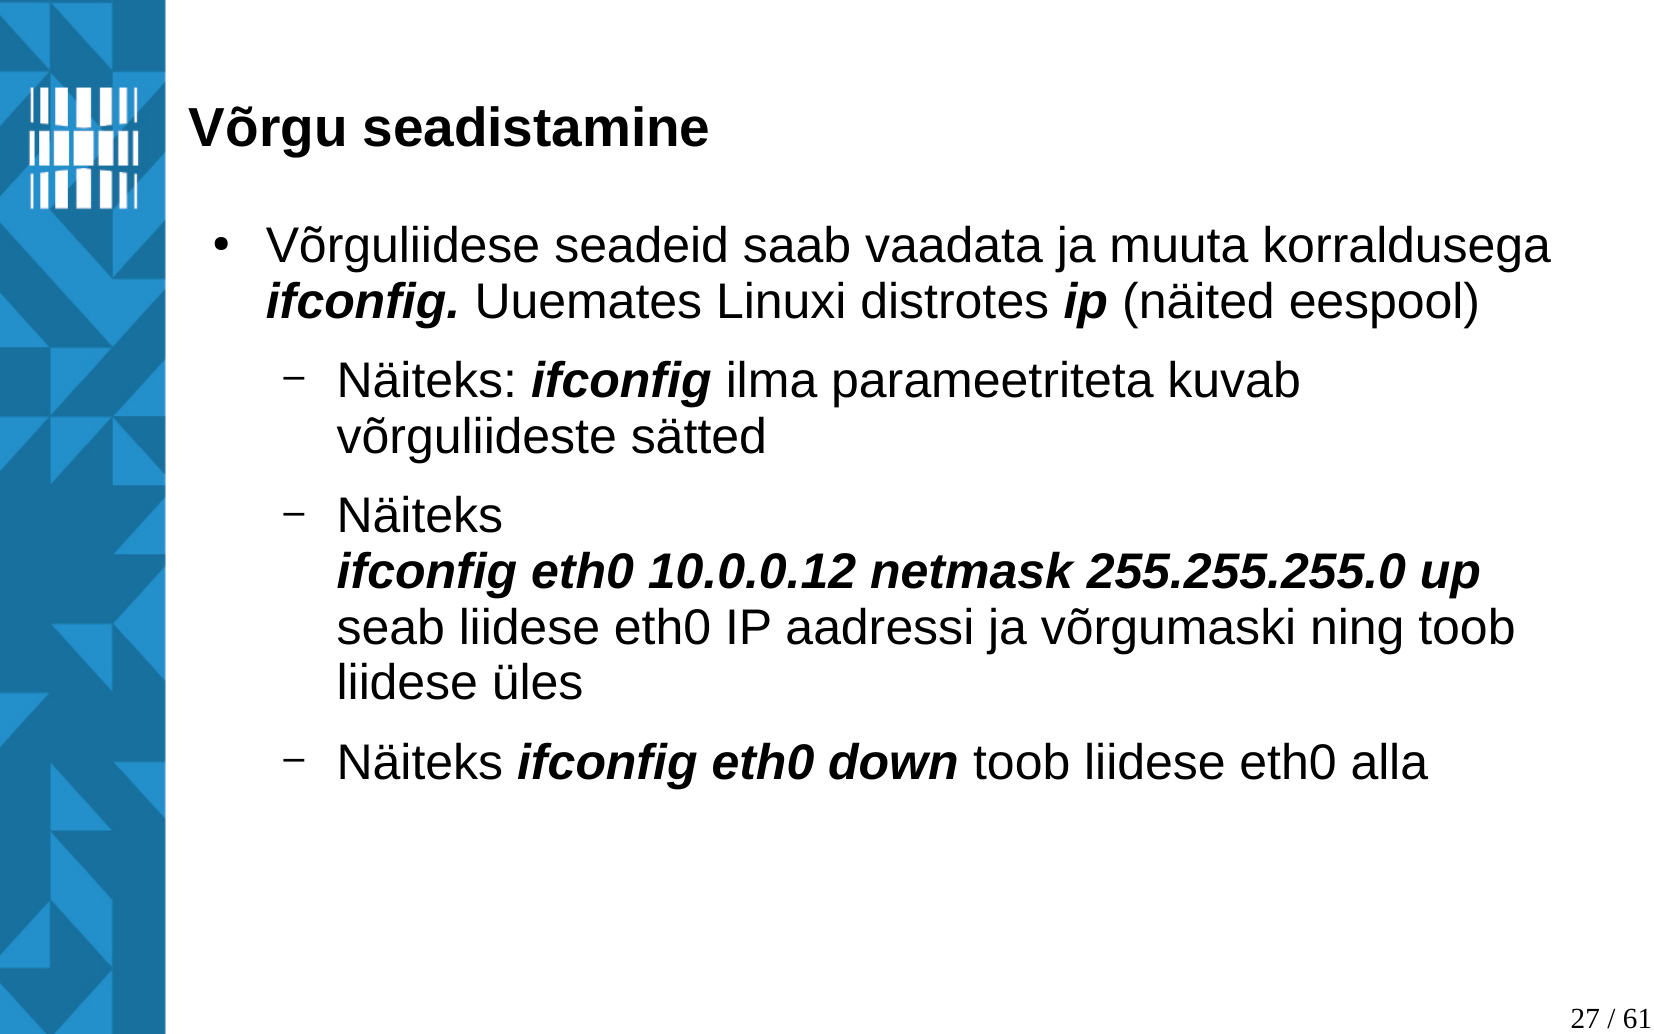

# Võrgu seadistamine
Võrguliidese seadeid saab vaadata ja muuta korraldusega ifconfig. Uuemates Linuxi distrotes ip (näited eespool)
Näiteks: ifconfig ilma parameetriteta kuvab võrguliideste sätted
Näiteks
ifconfig eth0 10.0.0.12 netmask 255.255.255.0 up
seab liidese eth0 IP aadressi ja võrgumaski ning toob liidese üles
Näiteks ifconfig eth0 down toob liidese eth0 alla
27